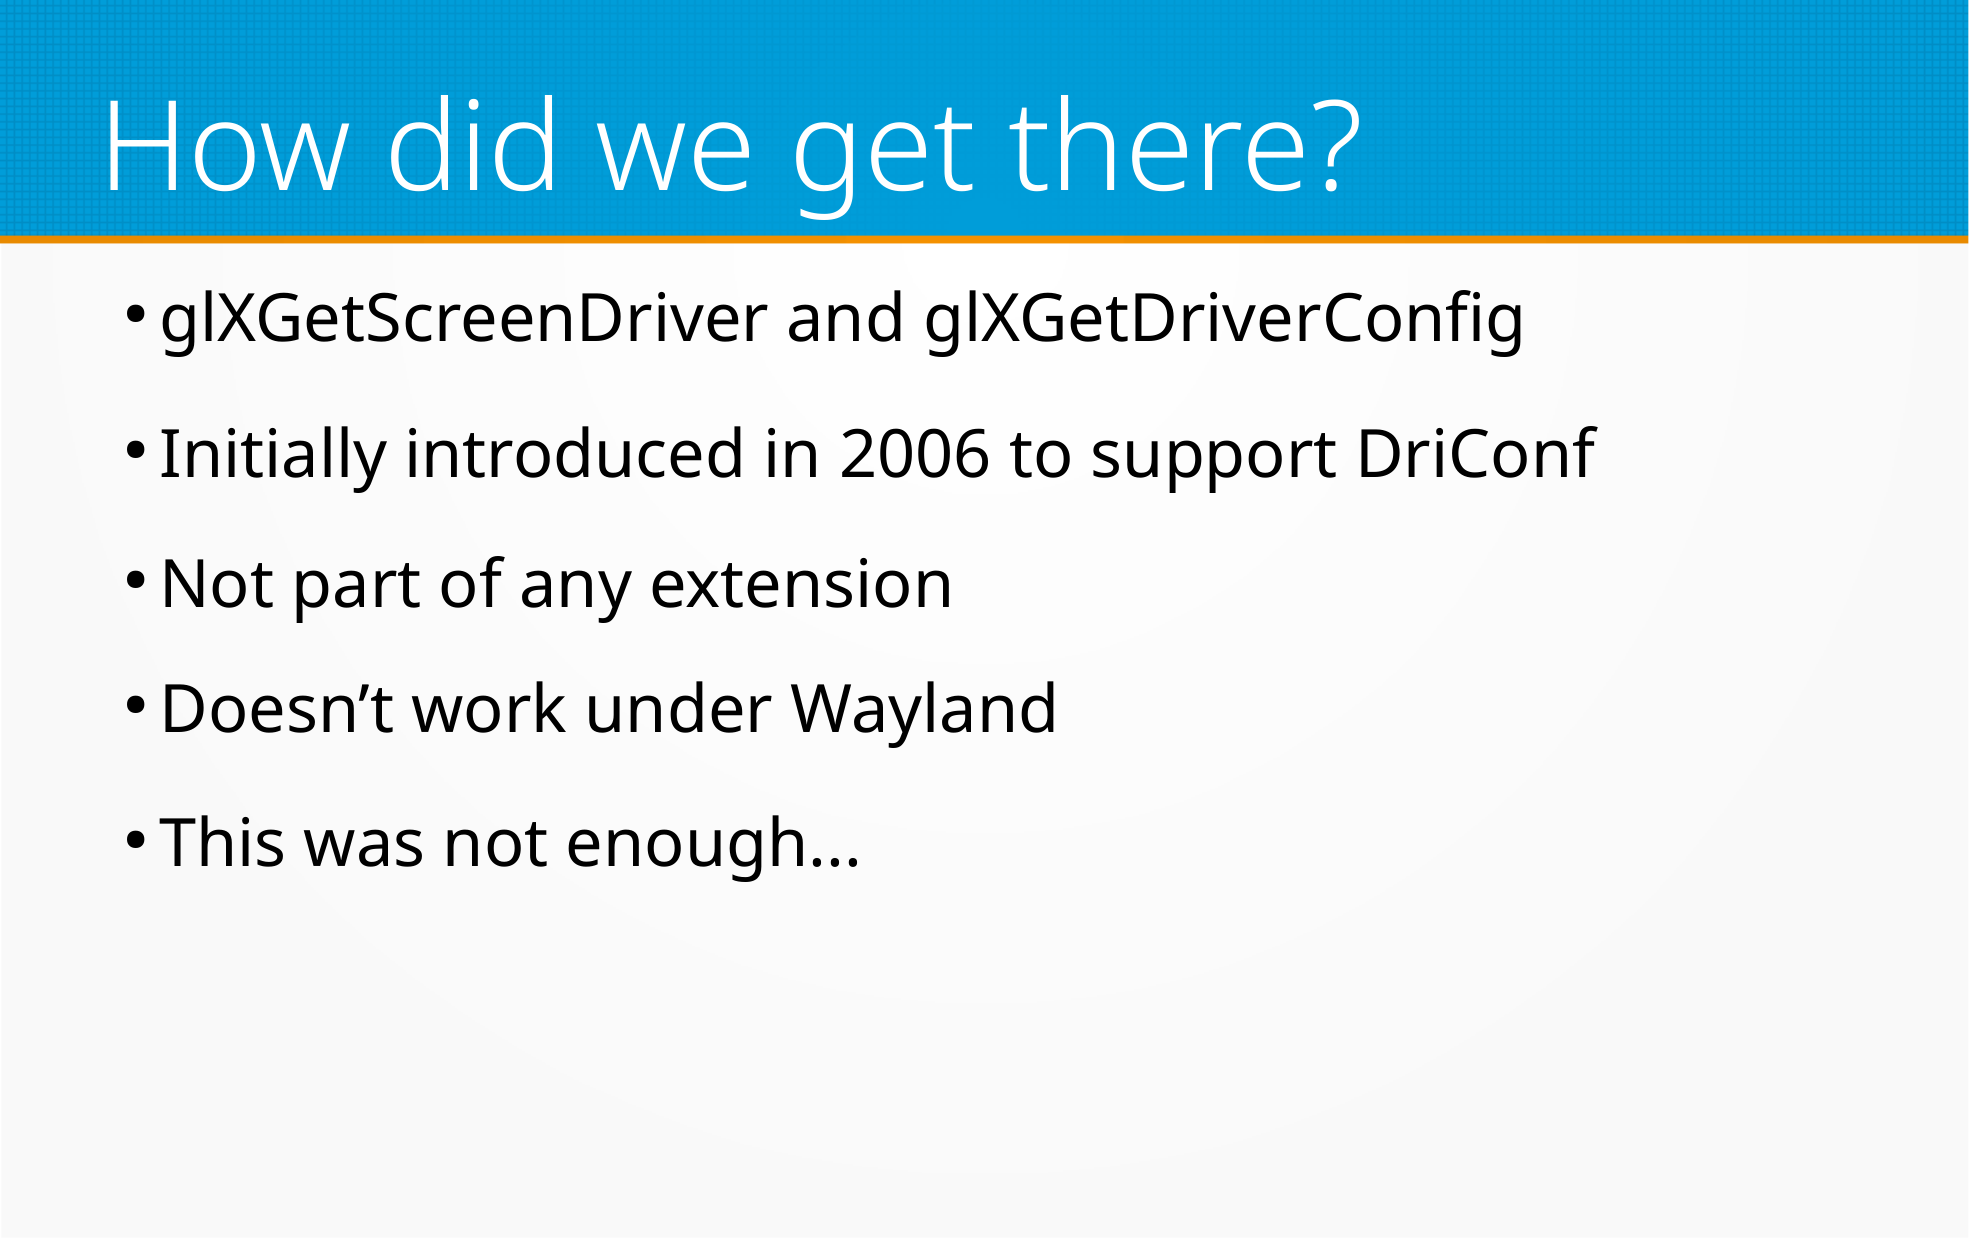

# How did we get there?
glXGetScreenDriver and glXGetDriverConfig
Initially introduced in 2006 to support DriConf
Not part of any extension
Doesn’t work under Wayland
This was not enough...